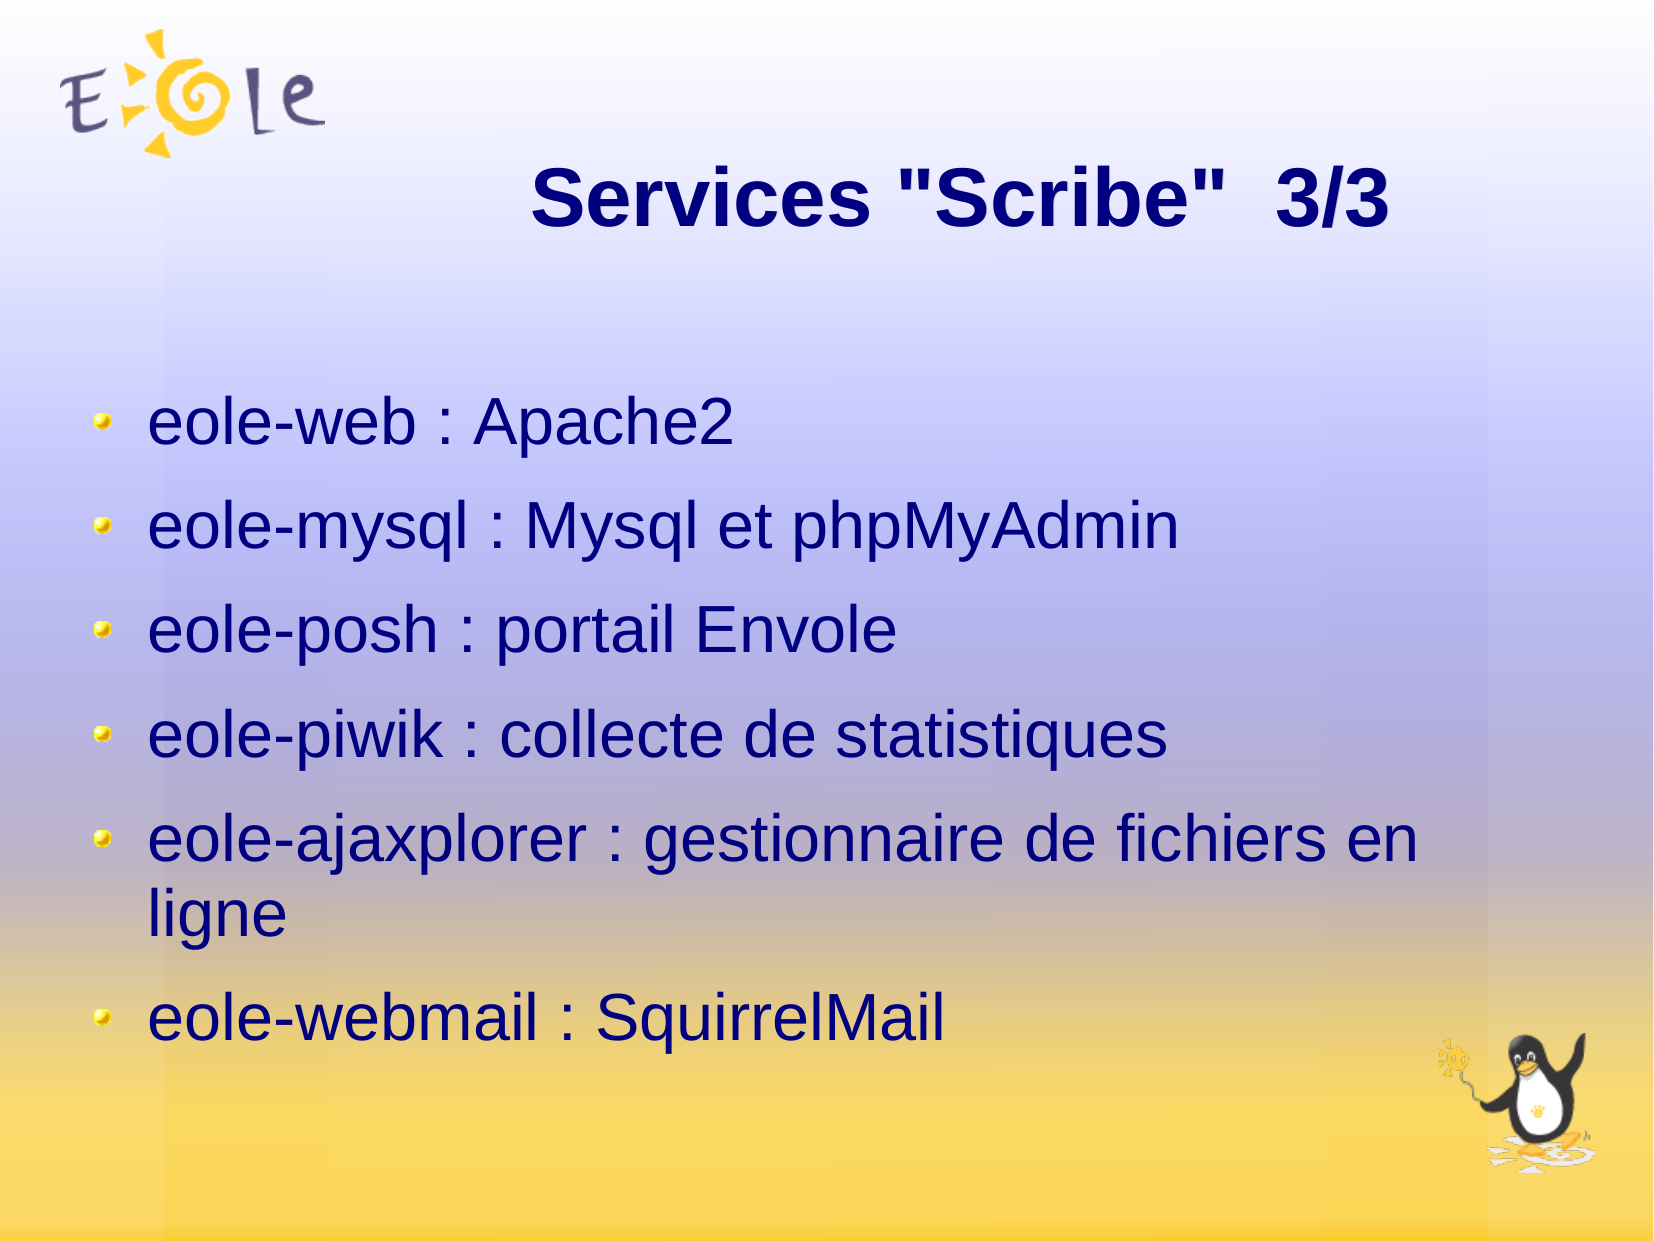

Services "Scribe" 3/3
# eole-web : Apache2
eole-mysql : Mysql et phpMyAdmin
eole-posh : portail Envole
eole-piwik : collecte de statistiques
eole-ajaxplorer : gestionnaire de fichiers en ligne
eole-webmail : SquirrelMail